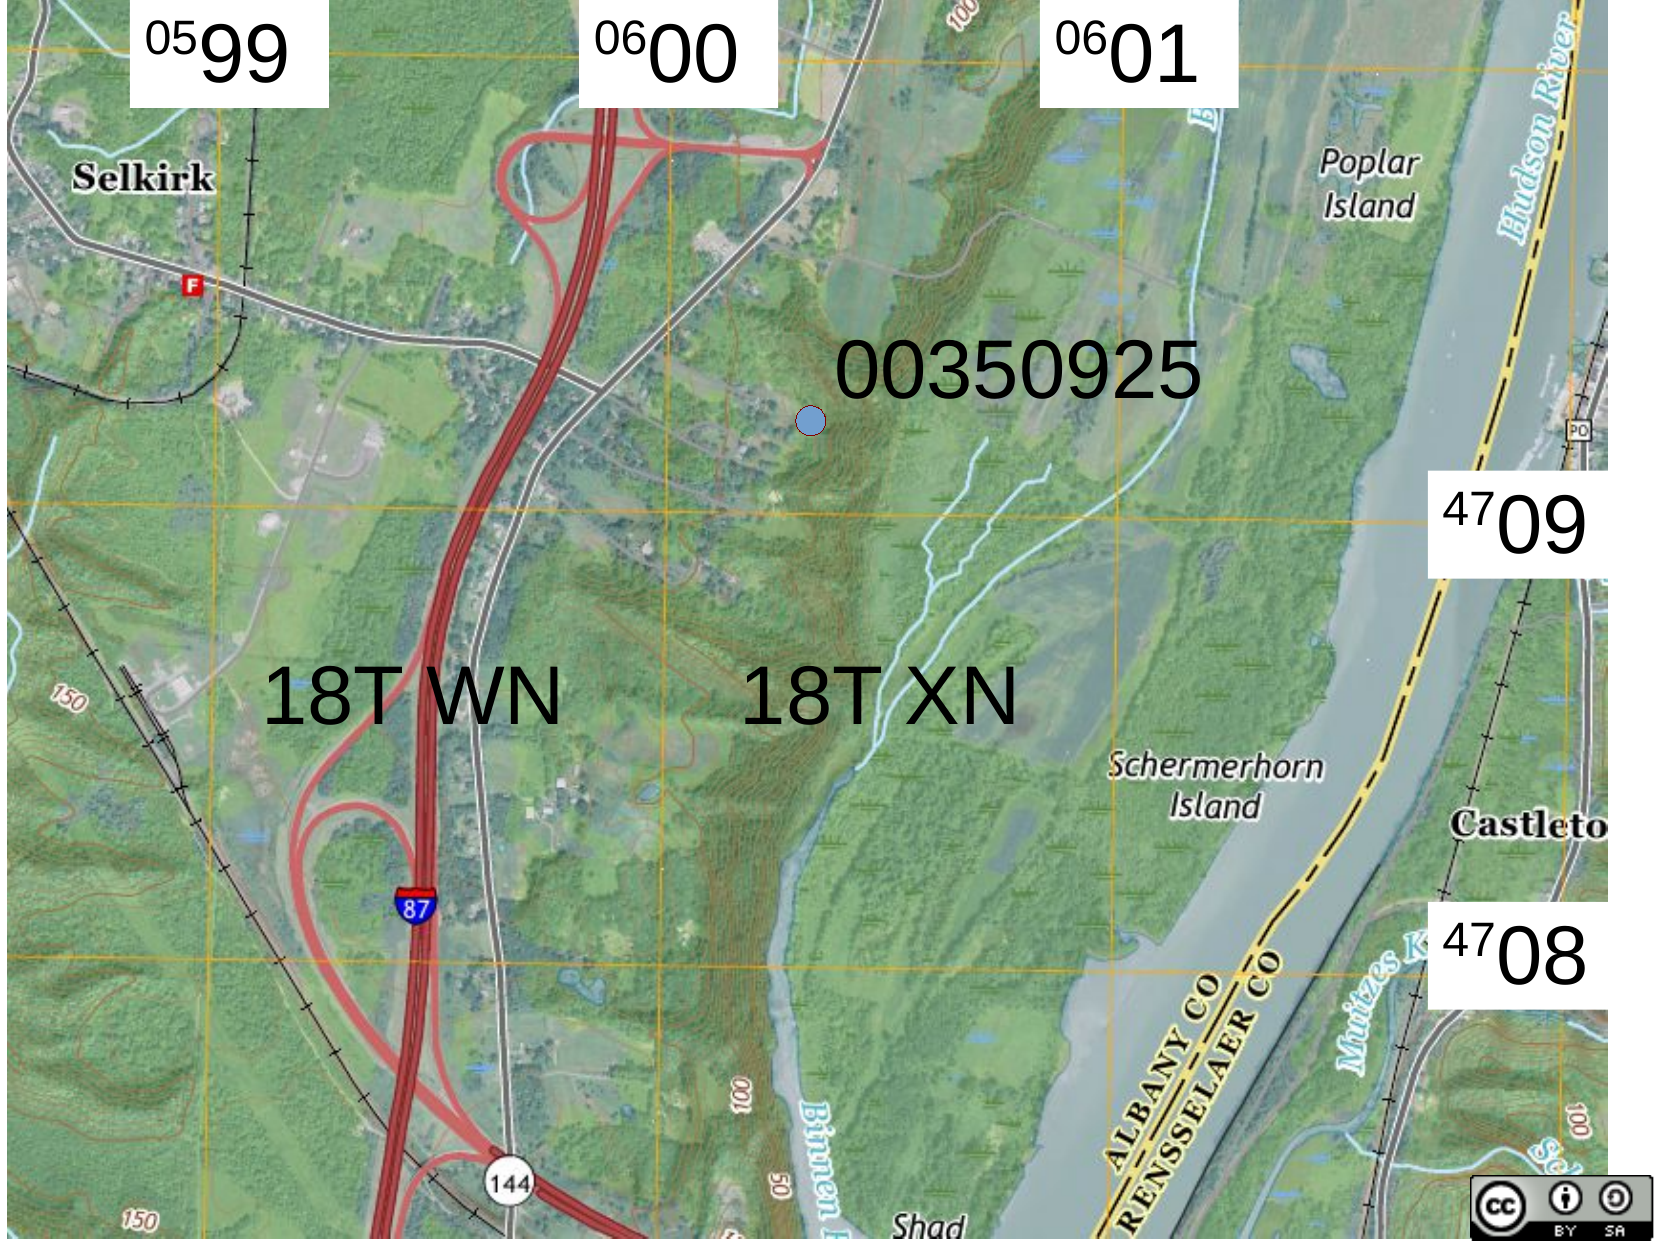

0599
0600
0601
00350925
4709
18T WN
18T XN
4708